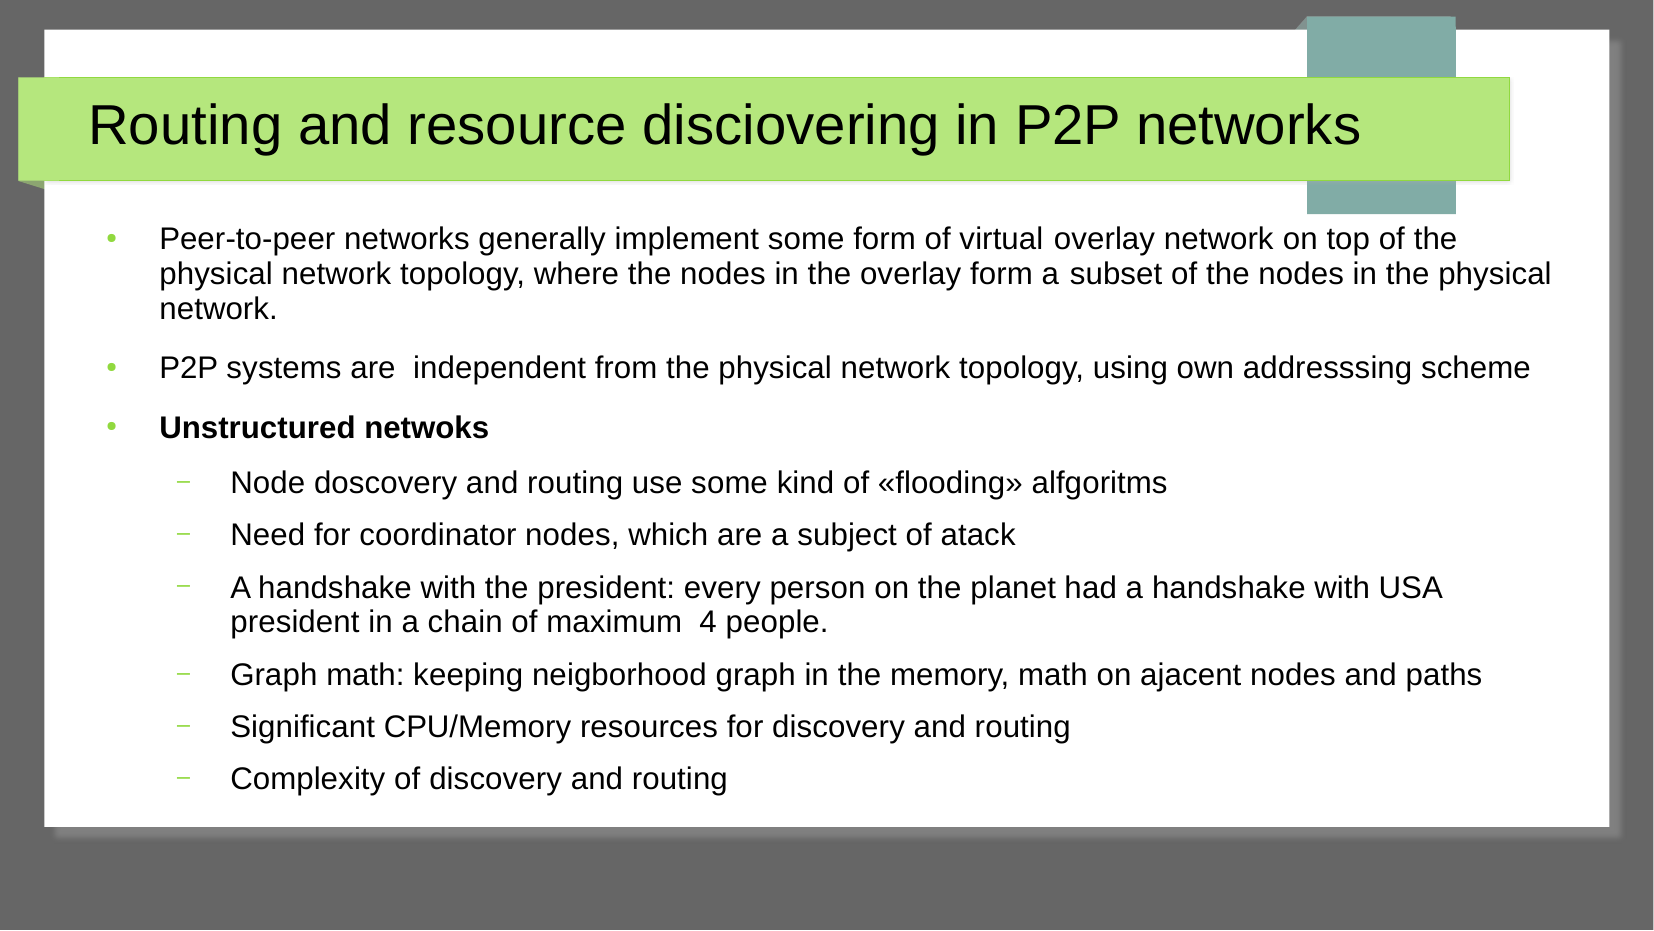

# Routing and resource disciovering in P2P networks
Peer-to-peer networks generally implement some form of virtual overlay network on top of the physical network topology, where the nodes in the overlay form a subset of the nodes in the physical network.
P2P systems are independent from the physical network topology, using own addresssing scheme
Unstructured netwoks
Node doscovery and routing use some kind of «flooding» alfgoritms
Need for coordinator nodes, which are a subject of atack
A handshake with the president: every person on the planet had a handshake with USA president in a chain of maximum 4 people.
Graph math: keeping neigborhood graph in the memory, math on ajacent nodes and paths
Significant CPU/Memory resources for discovery and routing
Complexity of discovery and routing